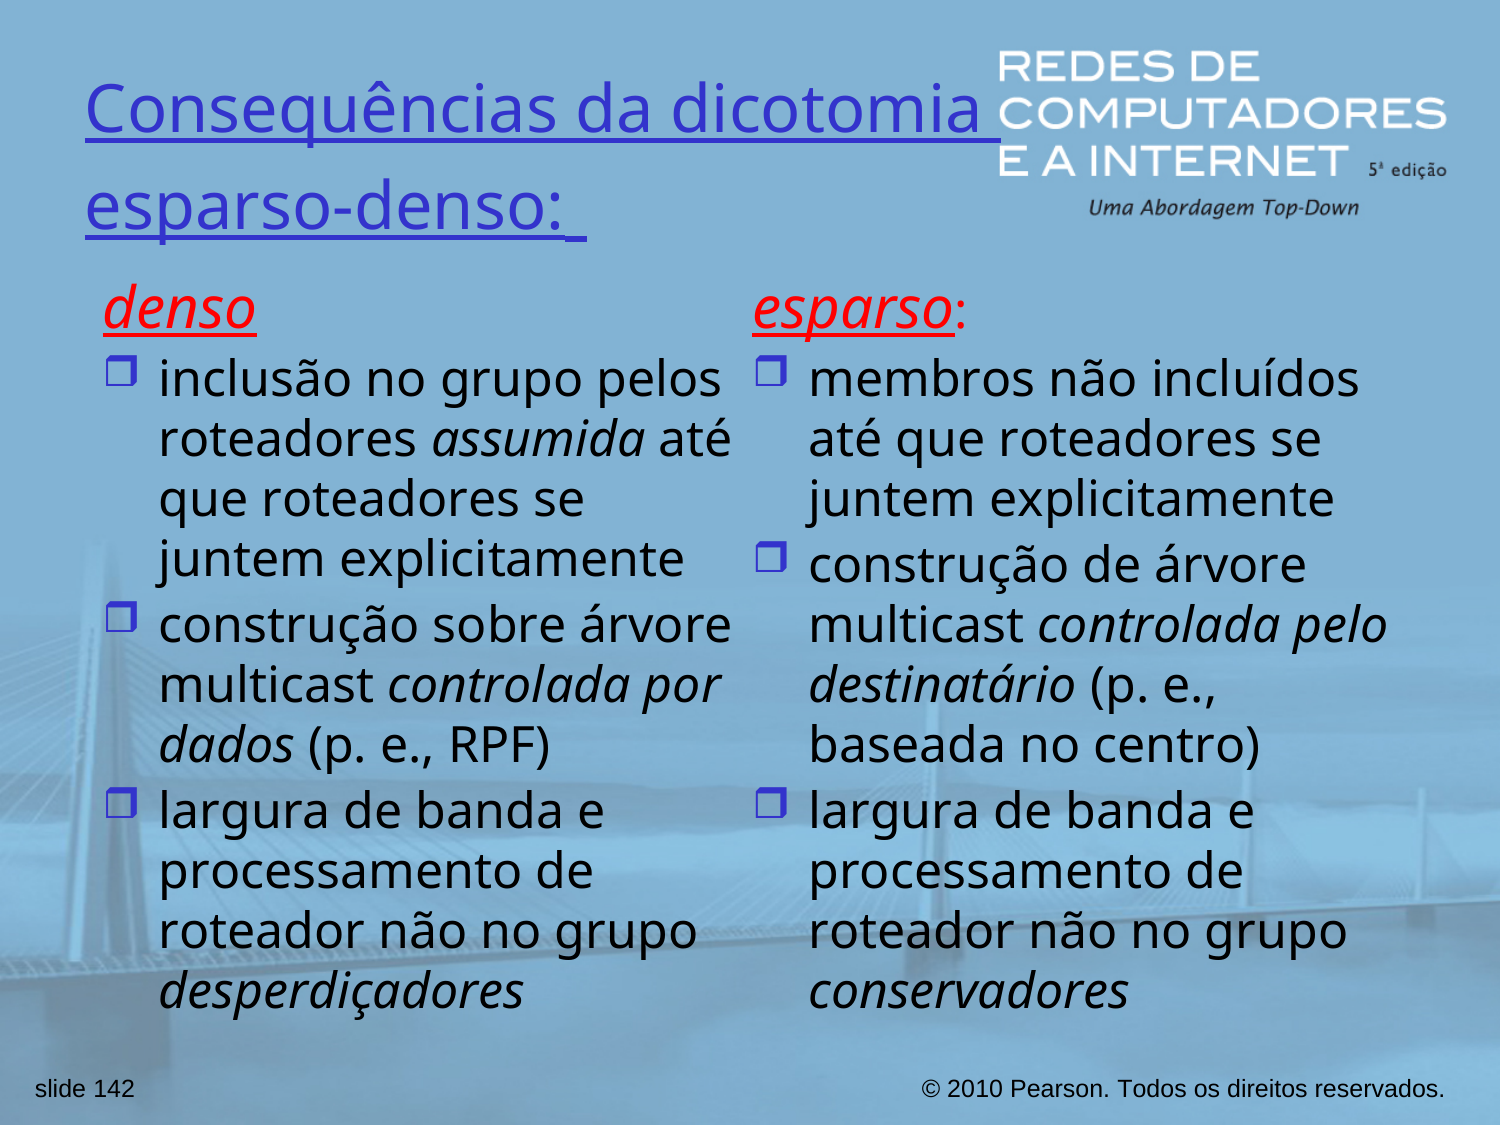

# Consequências da dicotomia esparso-denso:
denso
inclusão no grupo pelos roteadores assumida até que roteadores se juntem explicitamente
construção sobre árvore multicast controlada por dados (p. e., RPF)
largura de banda e processamento de roteador não no grupo desperdiçadores
esparso:
membros não incluídos até que roteadores se juntem explicitamente
construção de árvore multicast controlada pelo destinatário (p. e., baseada no centro)
largura de banda e processamento de roteador não no grupo conservadores